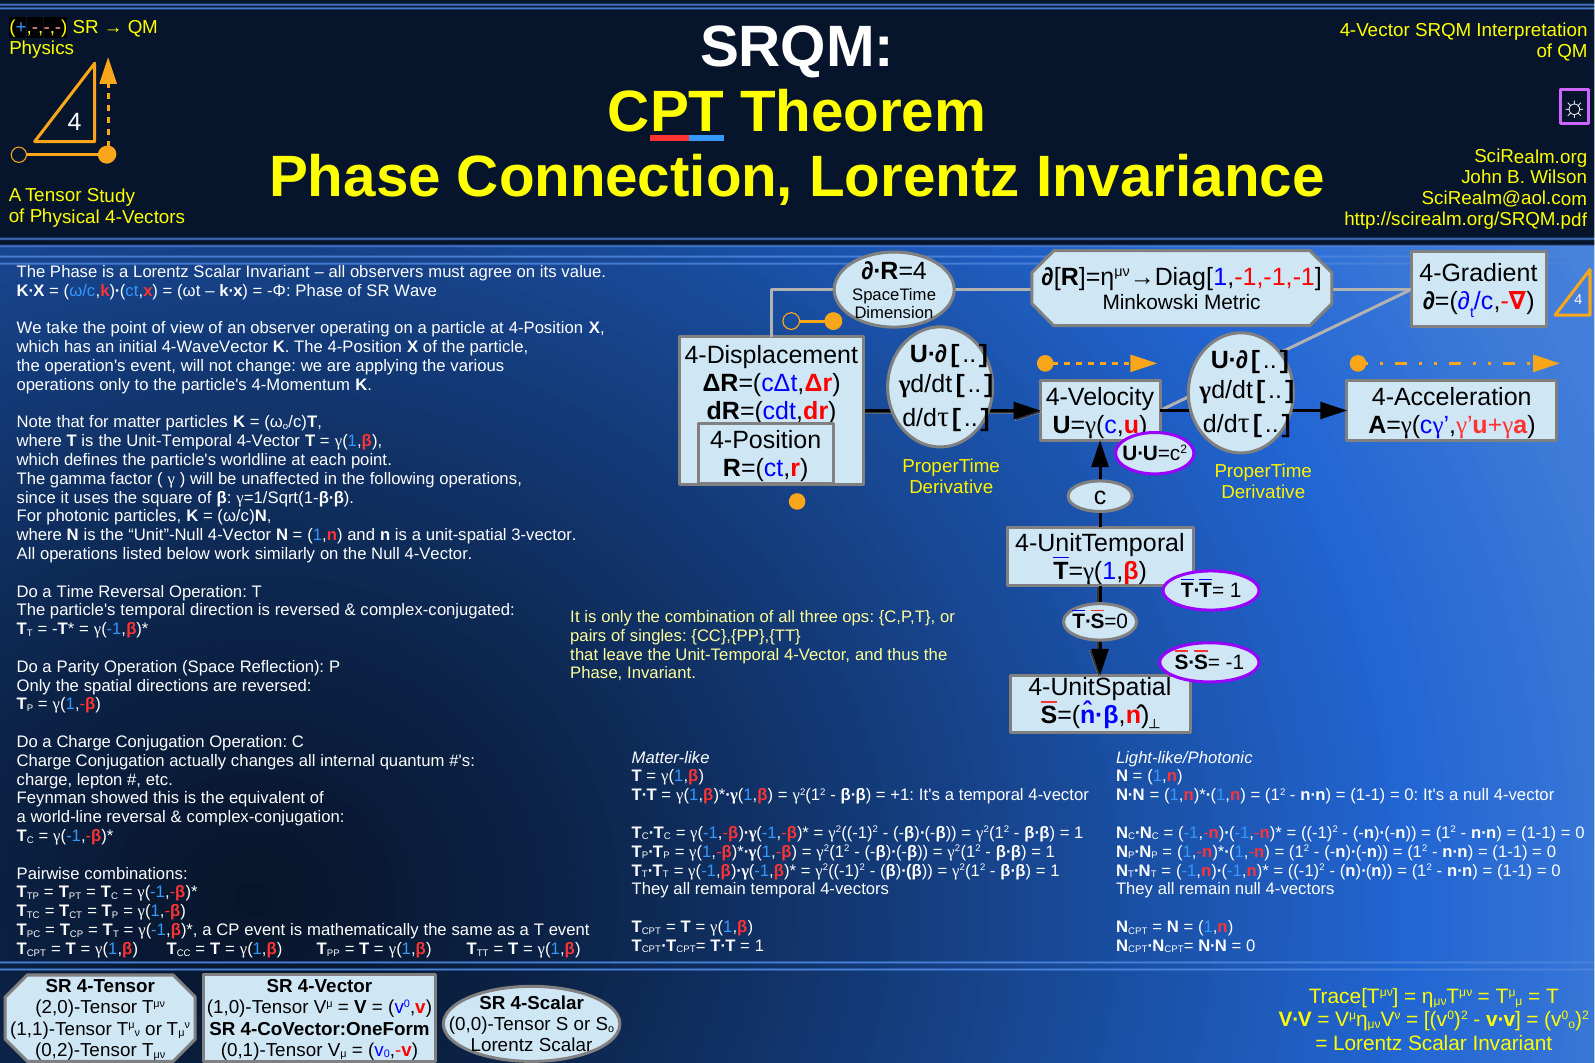

(+,-,-,-) SR → QM
Physics
A Tensor Study
of Physical 4-Vectors
4-Vector SRQM Interpretation
of QM
SciRealm.org
John B. Wilson
SciRealm@aol.com
http://scirealm.org/SRQM.pdf
# SRQM: CPT Theorem Phase Connection, Lorentz Invariance
4
☼
∂[R]=ημν→Diag[1,-1,-1,-1]
Minkowski Metric
4-Gradient
∂=(∂t/c,-∇)
∂∙R=4
SpaceTime
Dimension
The Phase is a Lorentz Scalar Invariant – all observers must agree on its value.
K∙X = (ω/c,k)∙(ct,x) = (ωt – k∙x) = -Φ: Phase of SR Wave
We take the point of view of an observer operating on a particle at 4-Position X,
which has an initial 4-WaveVector K. The 4-Position X of the particle,
the operation's event, will not change: we are applying the various
operations only to the particle's 4-Momentum K.
Note that for matter particles K = (ωo/c)T,
where T is the Unit-Temporal 4-Vector T = γ(1,β),
which defines the particle's worldline at each point.
The gamma factor ( γ ) will be unaffected in the following operations,
since it uses the square of β: γ=1/Sqrt(1-β∙β).
For photonic particles, K = (ω/c)N,
where N is the “Unit”-Null 4-Vector N = (1,n) and n is a unit-spatial 3-vector.
All operations listed below work similarly on the Null 4-Vector.
Do a Time Reversal Operation: T
The particle's temporal direction is reversed & complex-conjugated:
TT = -T* = γ(-1,β)*
Do a Parity Operation (Space Reflection): P
Only the spatial directions are reversed:
TP = γ(1,-β)
Do a Charge Conjugation Operation: C
Charge Conjugation actually changes all internal quantum #'s:
charge, lepton #, etc.
Feynman showed this is the equivalent of
a world-line reversal & complex-conjugation:
TC = γ(-1,-β)*
Pairwise combinations:
TTP = TPT = TC = γ(-1,-β)*
TTC = TCT = TP = γ(1,-β)
TPC = TCP = TT = γ(-1,β)*, a CP event is mathematically the same as a T event
TCPT = T = γ(1,β)	TCC = T = γ(1,β)	TPP = T = γ(1,β)	TTT = T = γ(1,β)
4
 U∙∂[..]
 γd/dt[..]
 d/dτ[..]
 U∙∂[..]
 γd/dt[..]
 d/dτ[..]
4-Displacement
ΔR=(cΔt,Δr)
dR=(cdt,dr)
4-Velocity
U=γ(c,u)
4-Acceleration
A=γ(cγ’,γ’u+γa)
4-Position
R=(ct,r)
U∙U=c2
ProperTime
Derivative
ProperTime
Derivative
c
4-UnitTemporal
T=γ(1,β)
T∙T= 1
It is only the combination of all three ops: {C,P,T}, or pairs of singles: {CC},{PP},{TT}
that leave the Unit-Temporal 4-Vector, and thus the Phase, Invariant.
T∙S=0
S∙S= -1
4-UnitSpatial
S=(n̂·β,n̂)┴
Matter-like
T = γ(1,β)
T∙T = γ(1,β)*∙γ(1,β) = γ2(12 - β∙β) = +1: It's a temporal 4-vector
TC∙TC = γ(-1,-β)∙γ(-1,-β)* = γ2((-1)2 - (-β)∙(-β)) = γ2(12 - β∙β) = 1
TP∙TP = γ(1,-β)*∙γ(1,-β) = γ2(12 - (-β)∙(-β)) = γ2(12 - β∙β) = 1
TT∙TT = γ(-1,β)∙γ(-1,β)* = γ2((-1)2 - (β)∙(β)) = γ2(12 - β∙β) = 1
They all remain temporal 4-vectors
TCPT = T = γ(1,β)
TCPT∙TCPT= T∙T = 1
Light-like/Photonic
N = (1,n)
N∙N = (1,n)*∙(1,n) = (12 - n∙n) = (1-1) = 0: It's a null 4-vector
NC∙NC = (-1,-n)∙(-1,-n)* = ((-1)2 - (-n)∙(-n)) = (12 - n∙n) = (1-1) = 0
NP∙NP = (1,-n)*∙(1,-n) = (12 - (-n)∙(-n)) = (12 - n∙n) = (1-1) = 0
NT∙NT = (-1,n)∙(-1,n)* = ((-1)2 - (n)∙(n)) = (12 - n∙n) = (1-1) = 0
They all remain null 4-vectors
NCPT = N = (1,n)
NCPT∙NCPT= N∙N = 0
SR 4-Tensor
(2,0)-Tensor Tμν
(1,1)-Tensor Tμν or Tμν
(0,2)-Tensor Tμν
SR 4-Vector
(1,0)-Tensor Vμ = V = (v0,v)
SR 4-CoVector:OneForm
(0,1)-Tensor Vμ = (v0,-v)
Trace[Tμν] = ημνTμν = Tμμ = T
V∙V = VμημνVν = [(v0)2 - v∙v] = (v0o)2
= Lorentz Scalar Invariant
SR 4-Scalar
(0,0)-Tensor S or So
Lorentz Scalar